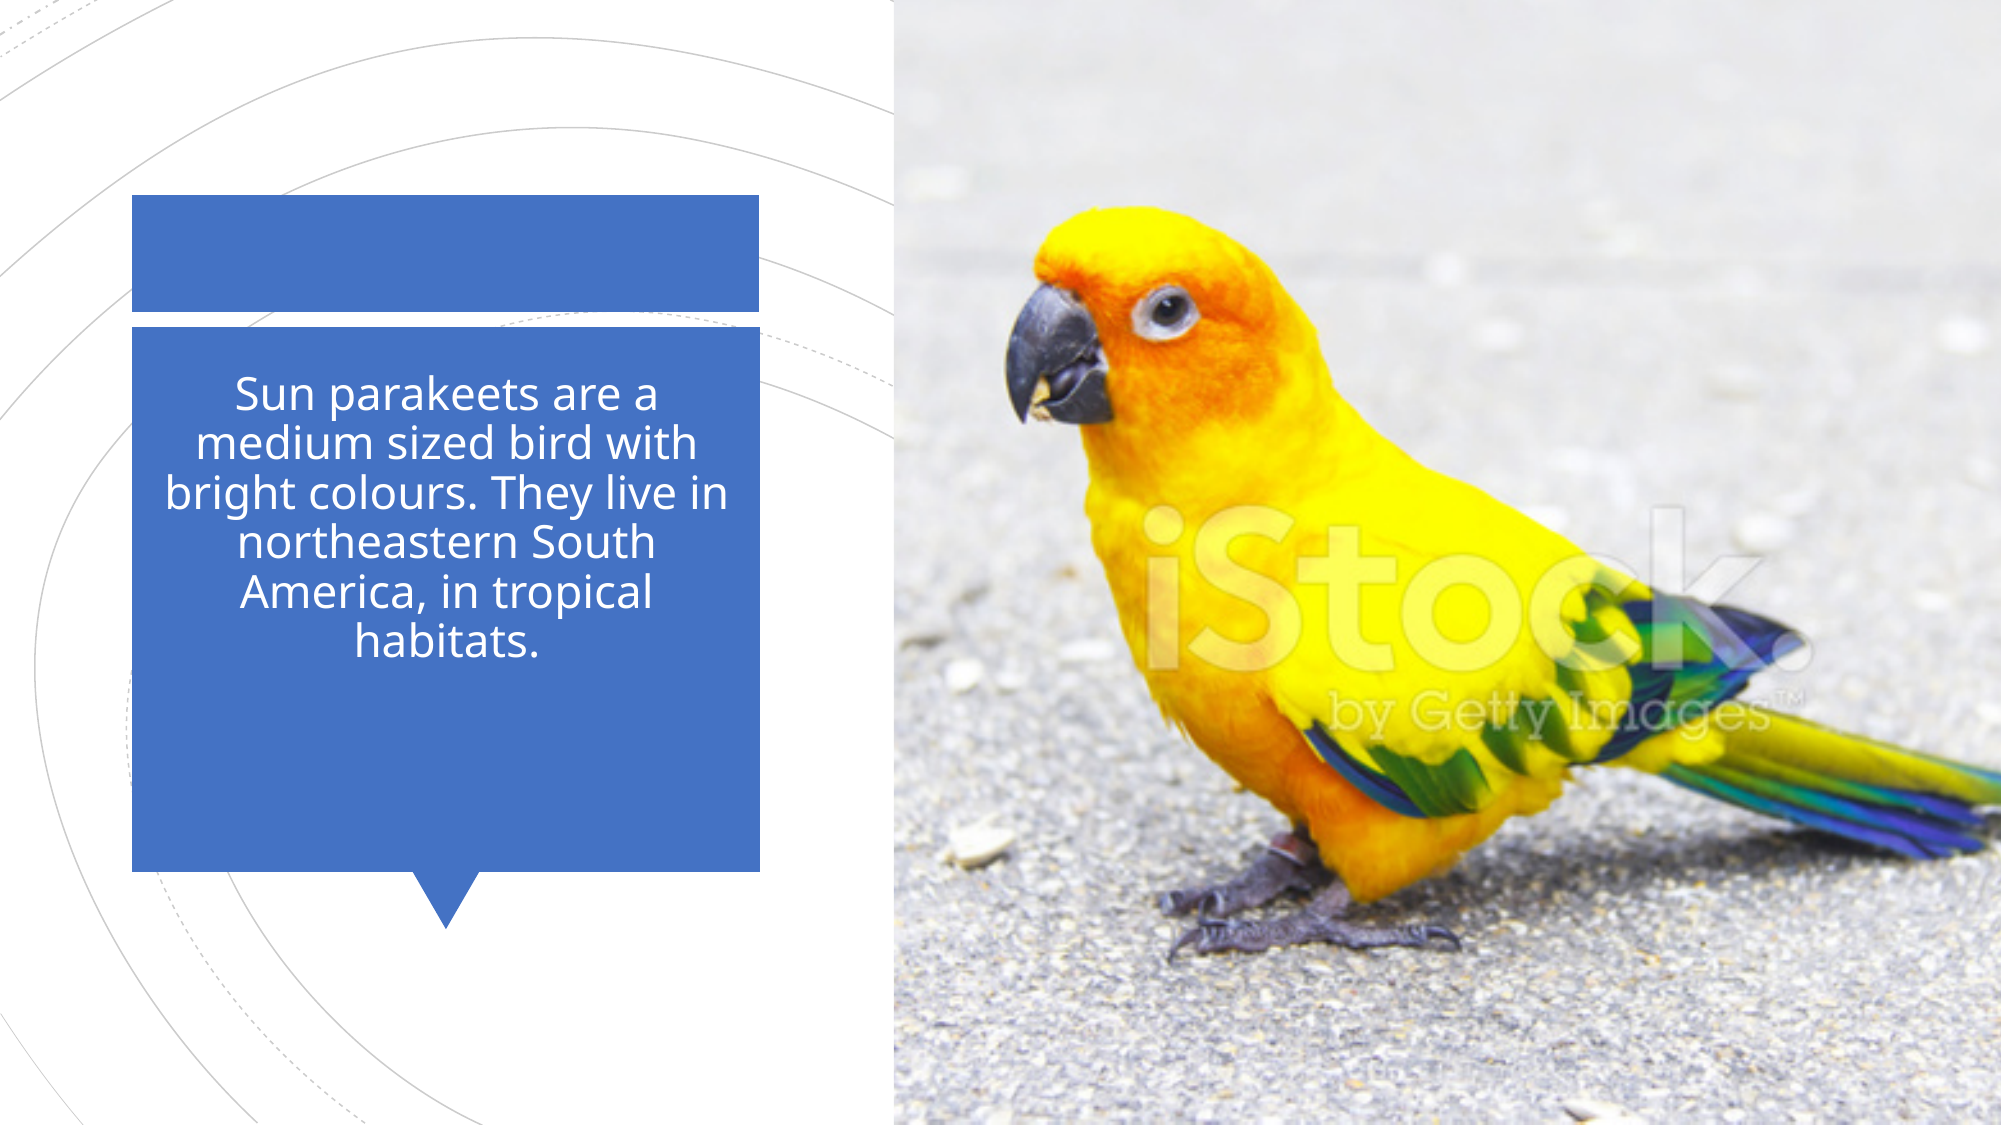

# Sun parakeets are a medium sized bird with bright colours. They live in northeastern South America, in tropical habitats.